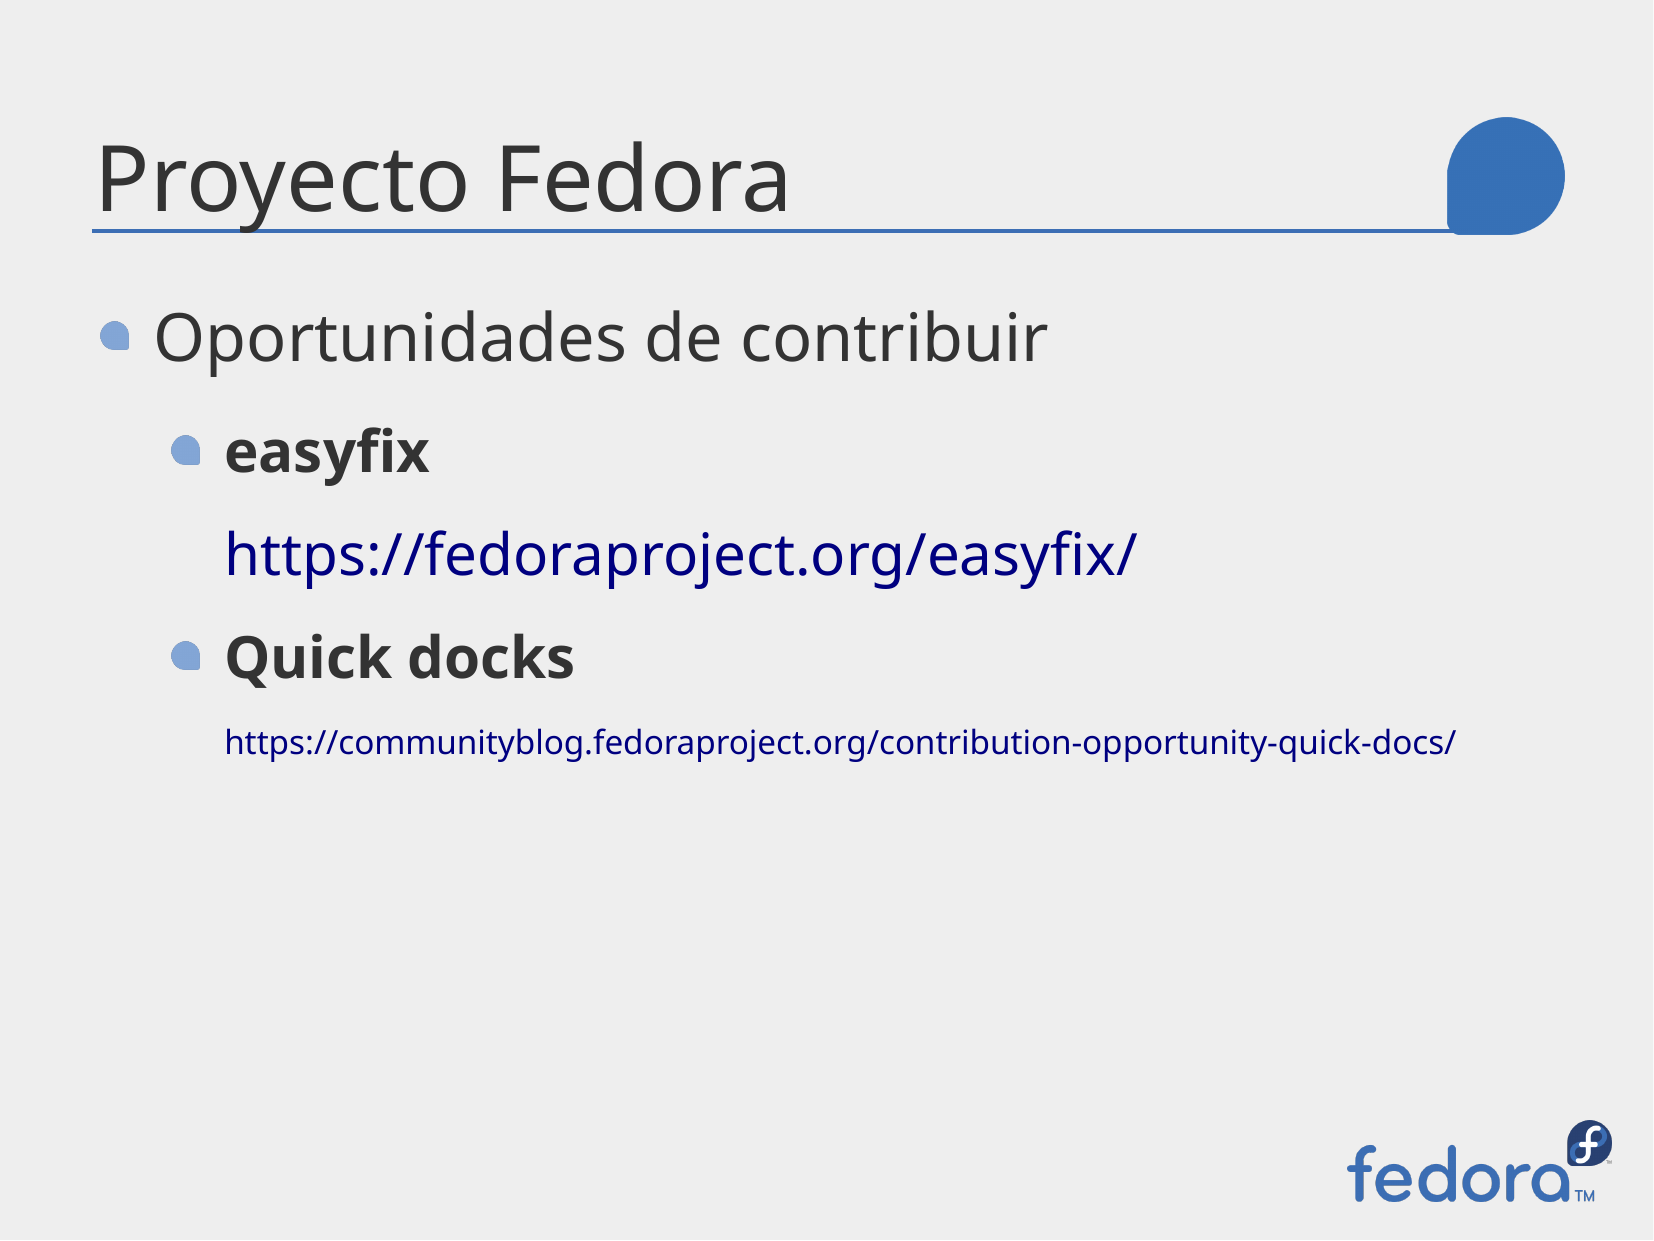

Proyecto Fedora
# Oportunidades de contribuir
easyfix
https://fedoraproject.org/easyfix/
Quick docks
https://communityblog.fedoraproject.org/contribution-opportunity-quick-docs/